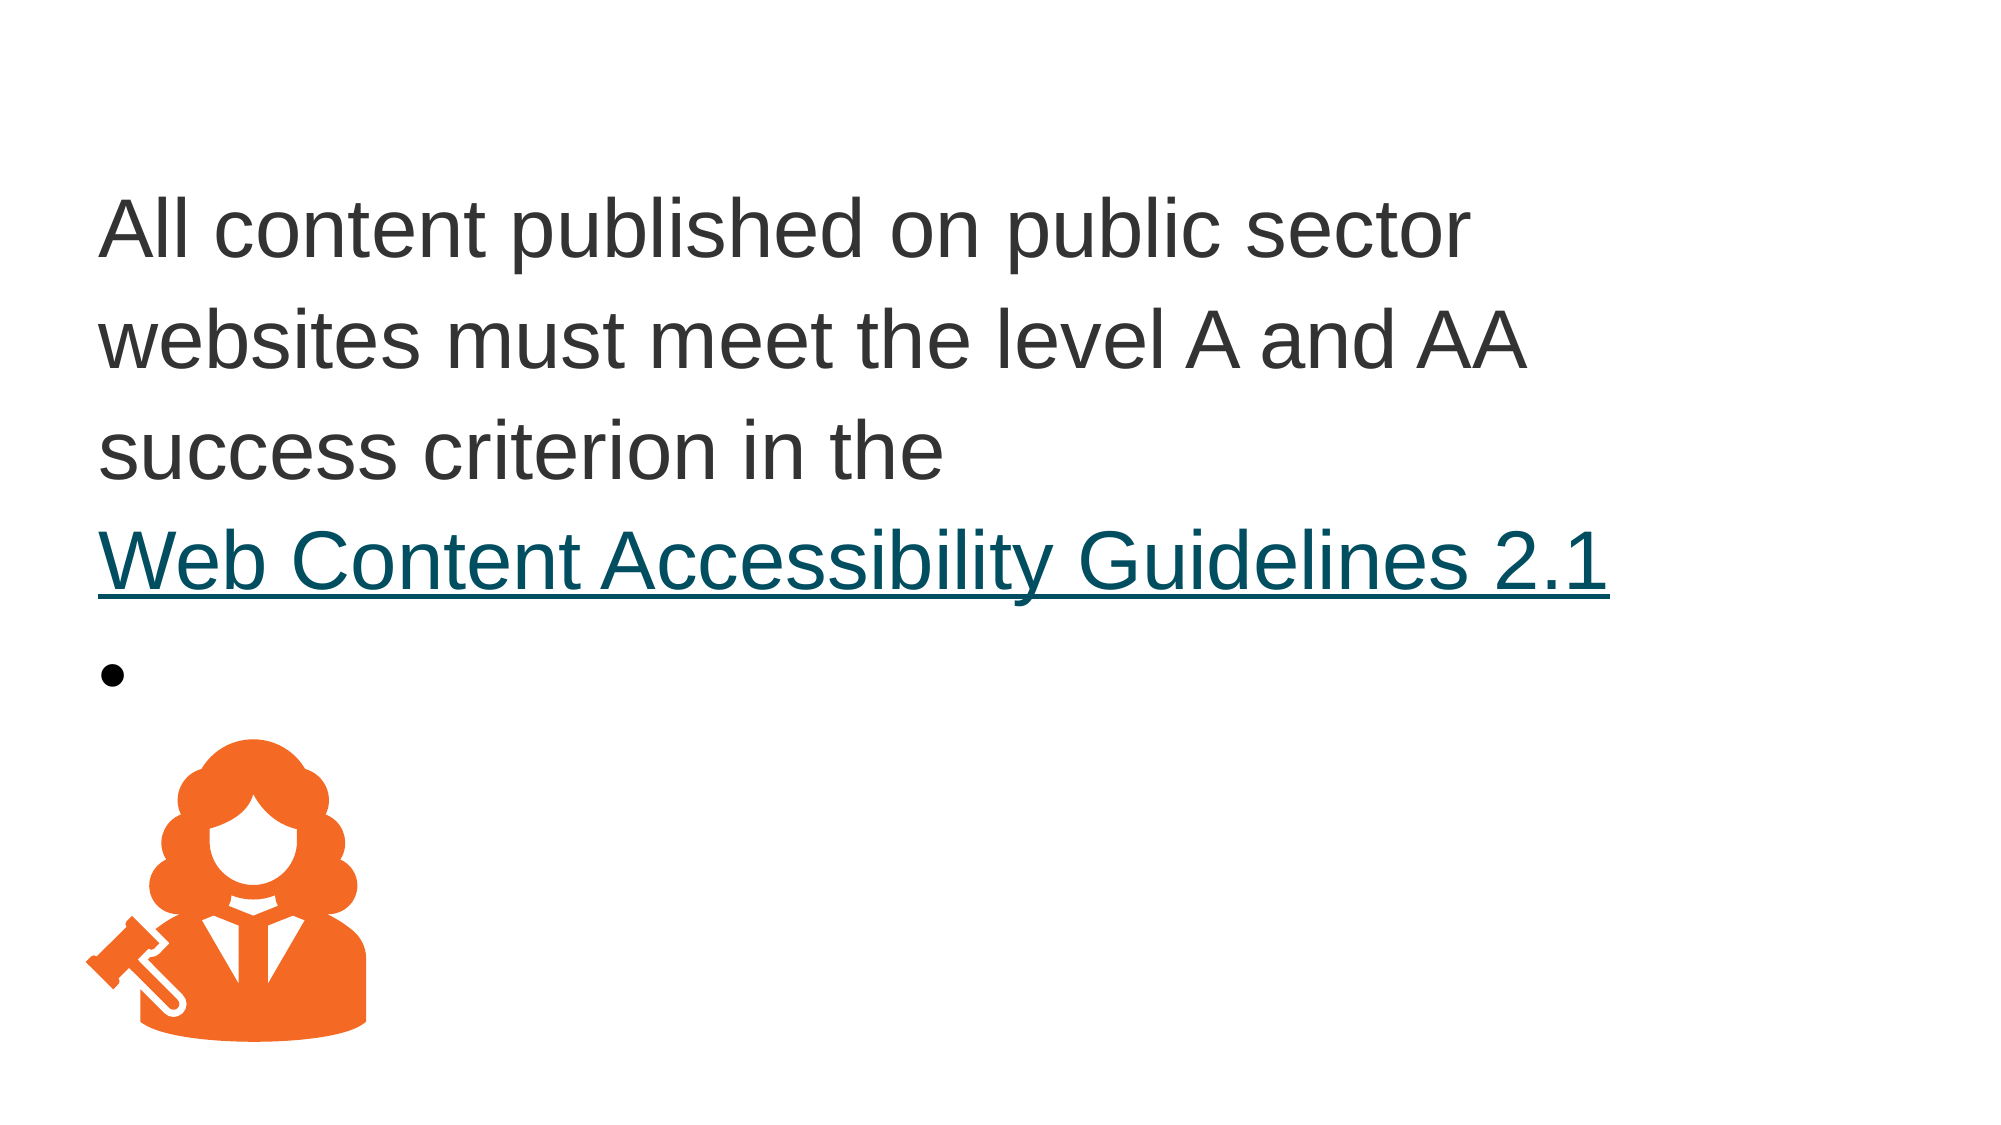

All content published on public sector
websites must meet the level A and AA
success criterion in the
Web Content Accessibility Guidelines 2.1